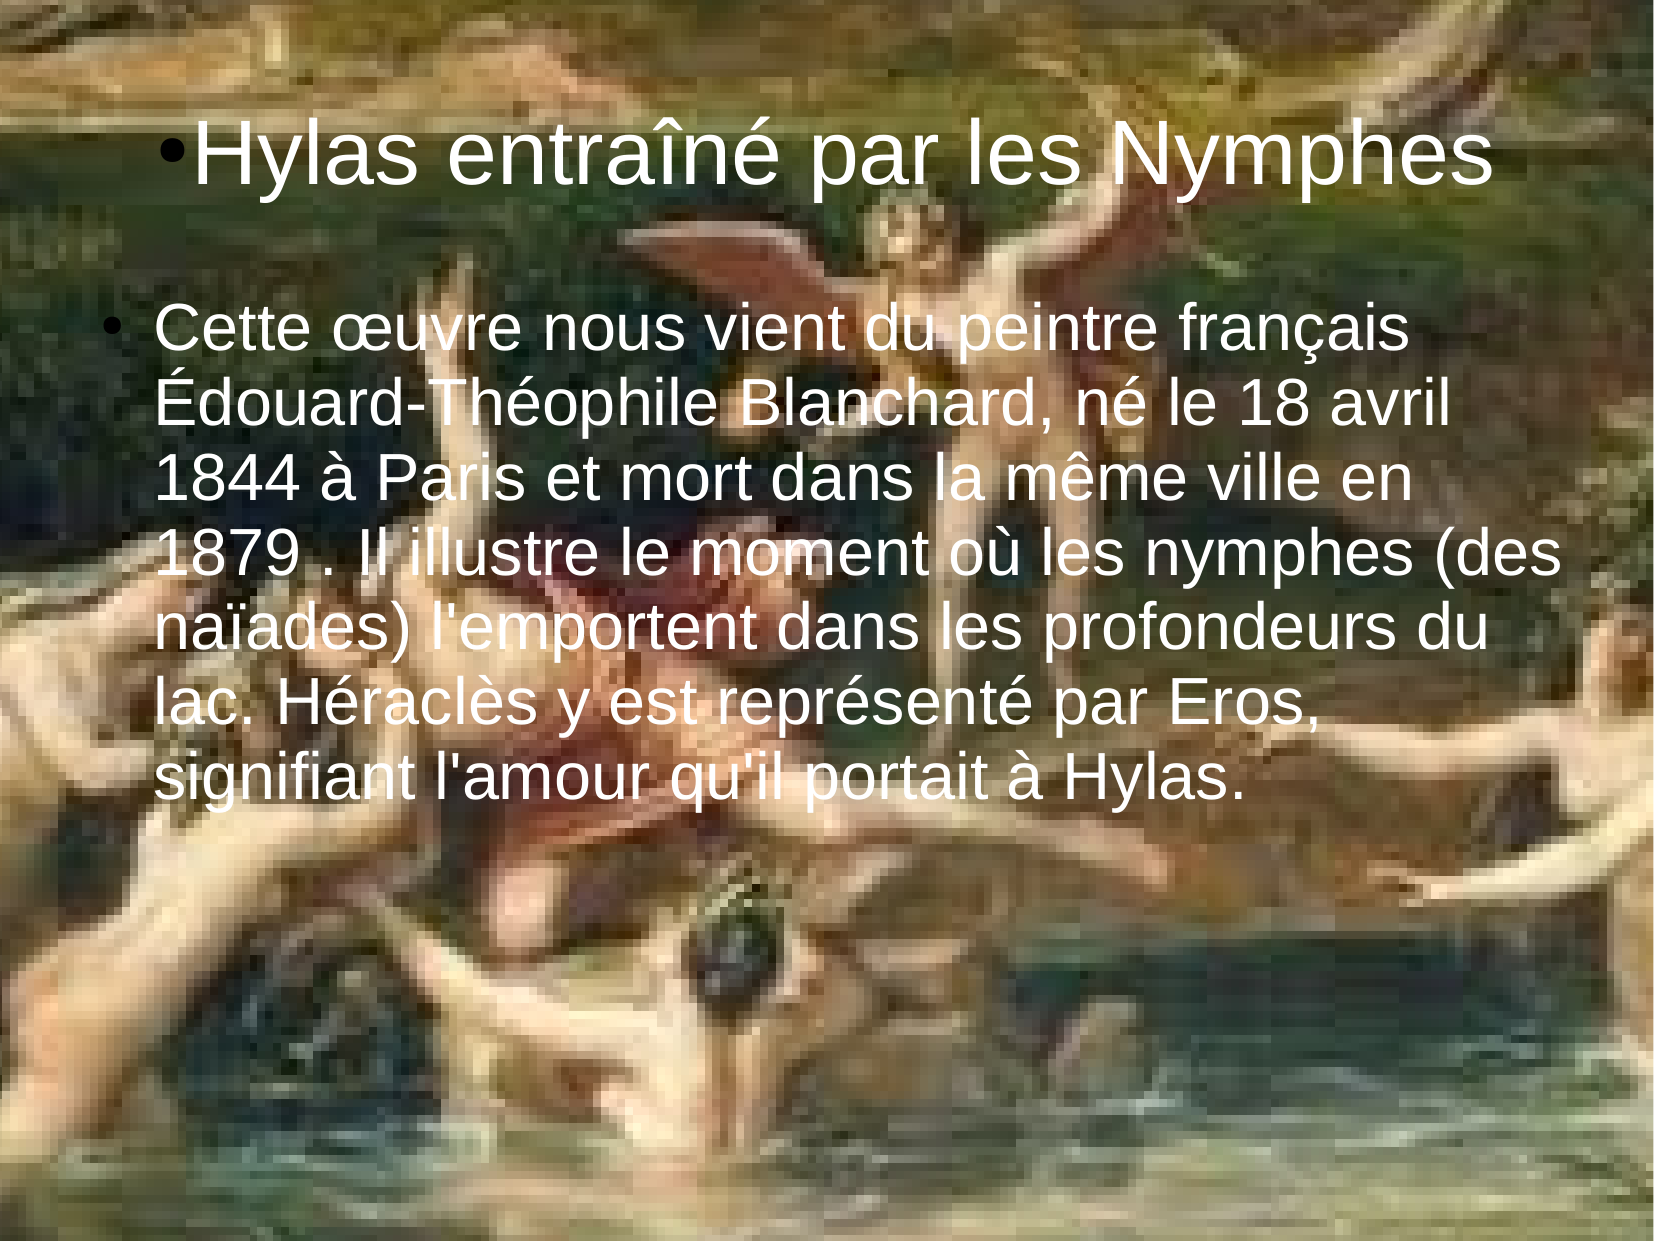

# Hylas entraîné par les Nymphes
Cette œuvre nous vient du peintre français Édouard-Théophile Blanchard, né le 18 avril 1844 à Paris et mort dans la même ville en 1879 . Il illustre le moment où les nymphes (des naïades) l'emportent dans les profondeurs du lac. Héraclès y est représenté par Eros, signifiant l'amour qu'il portait à Hylas.